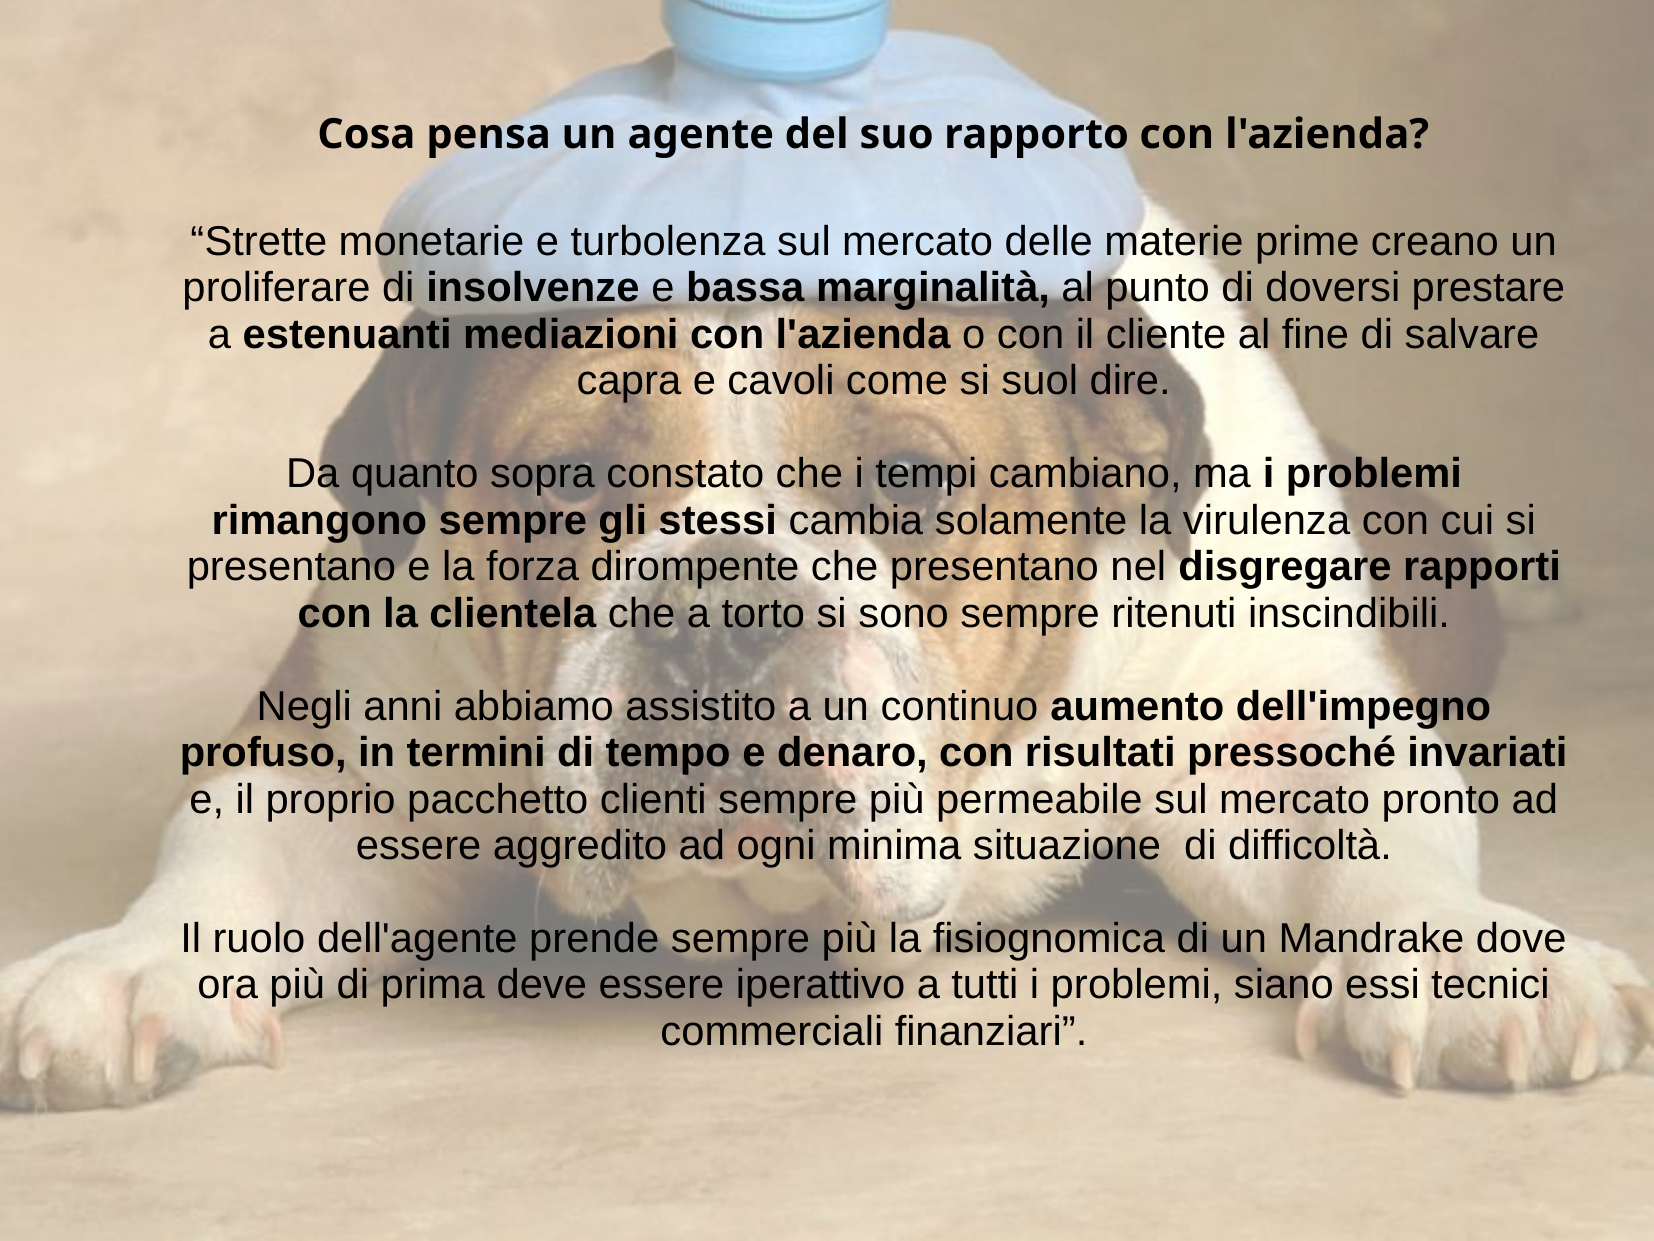

# Cosa pensa un agente del suo rapporto con l'azienda?
“Strette monetarie e turbolenza sul mercato delle materie prime creano un proliferare di insolvenze e bassa marginalità, al punto di doversi prestare a estenuanti mediazioni con l'azienda o con il cliente al fine di salvare capra e cavoli come si suol dire.
Da quanto sopra constato che i tempi cambiano, ma i problemi rimangono sempre gli stessi cambia solamente la virulenza con cui si presentano e la forza dirompente che presentano nel disgregare rapporti con la clientela che a torto si sono sempre ritenuti inscindibili.
Negli anni abbiamo assistito a un continuo aumento dell'impegno profuso, in termini di tempo e denaro, con risultati pressoché invariati e, il proprio pacchetto clienti sempre più permeabile sul mercato pronto ad essere aggredito ad ogni minima situazione di difficoltà.
Il ruolo dell'agente prende sempre più la fisiognomica di un Mandrake dove ora più di prima deve essere iperattivo a tutti i problemi, siano essi tecnici commerciali finanziari”.